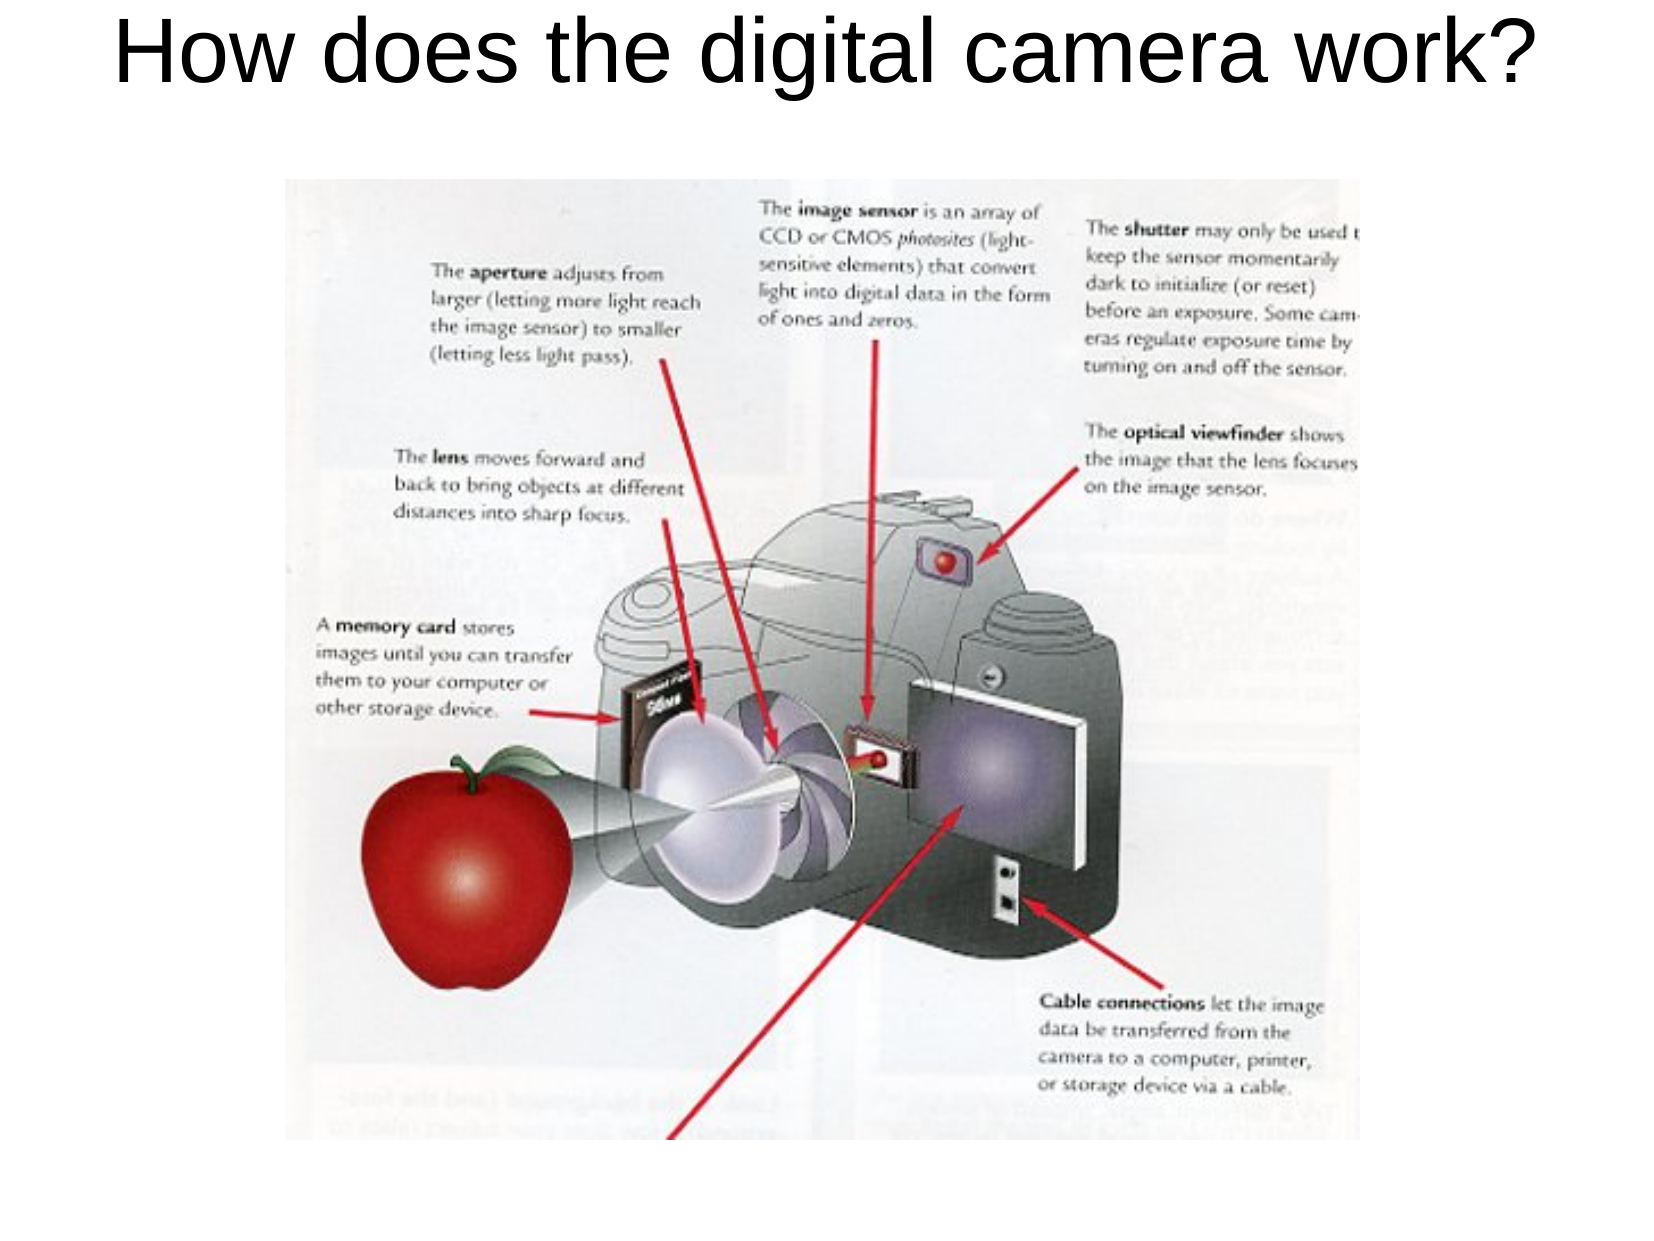

# How does the digital camera work?